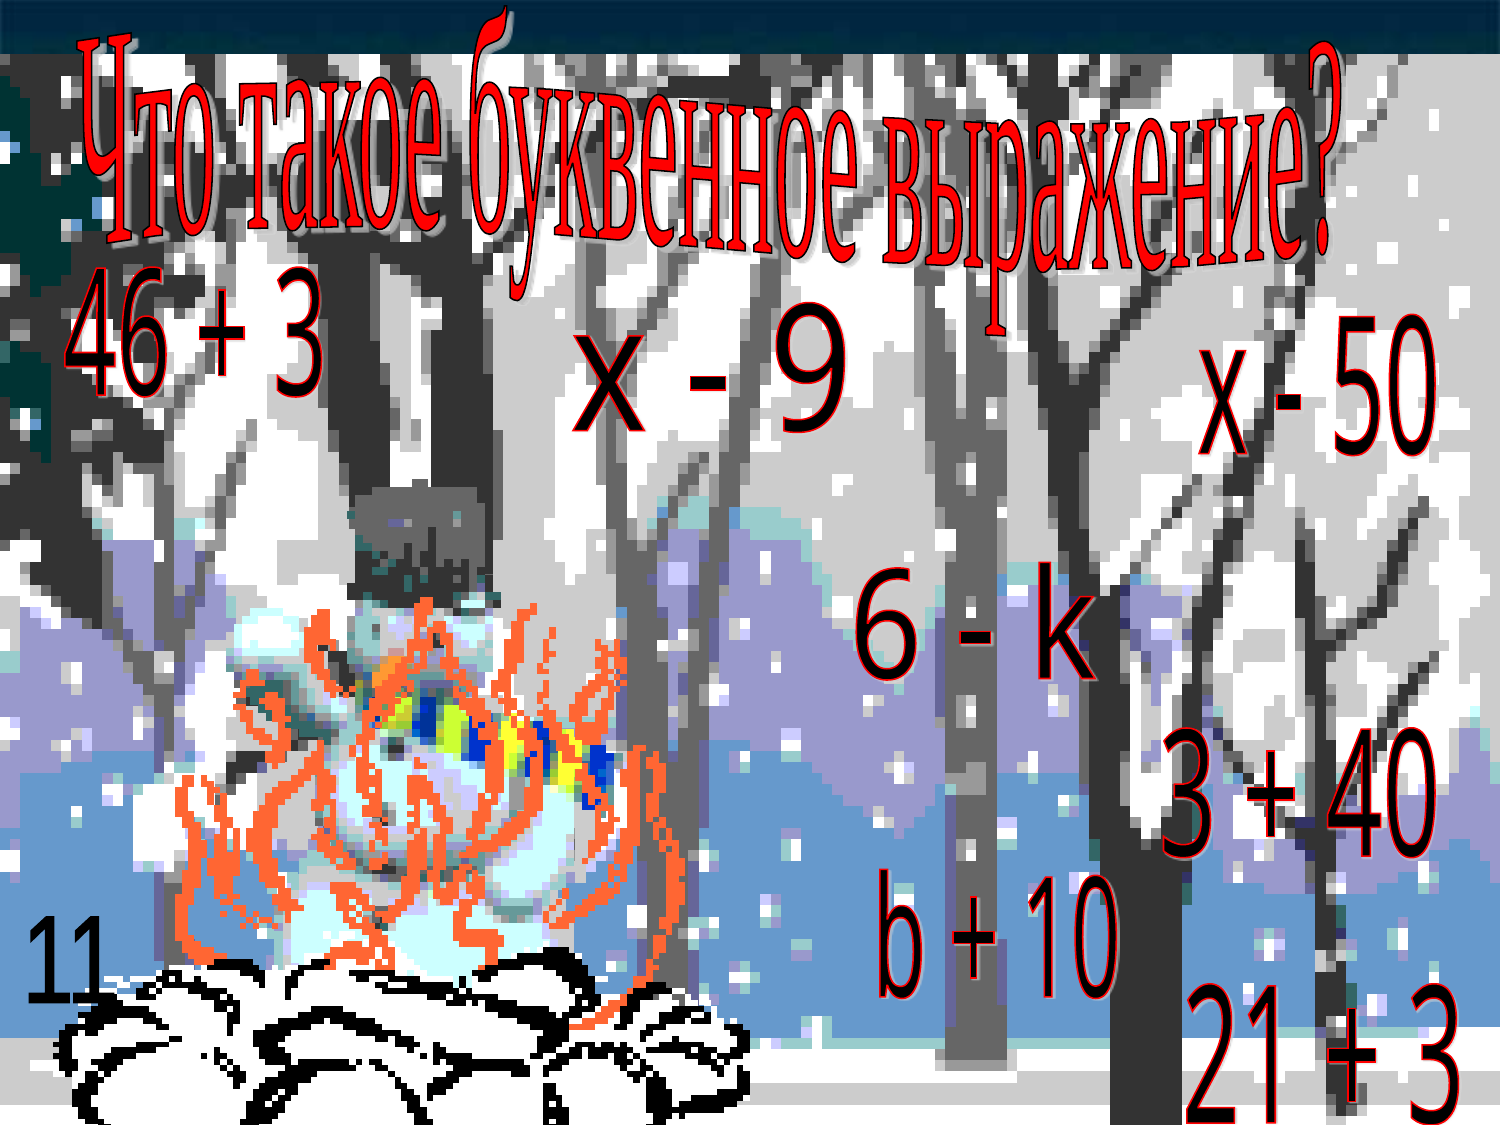

Что такое буквенное выражение?
46 + 3
x - 9
х - 50
6 - k
3 + 40
b + 10
11
21 + 3